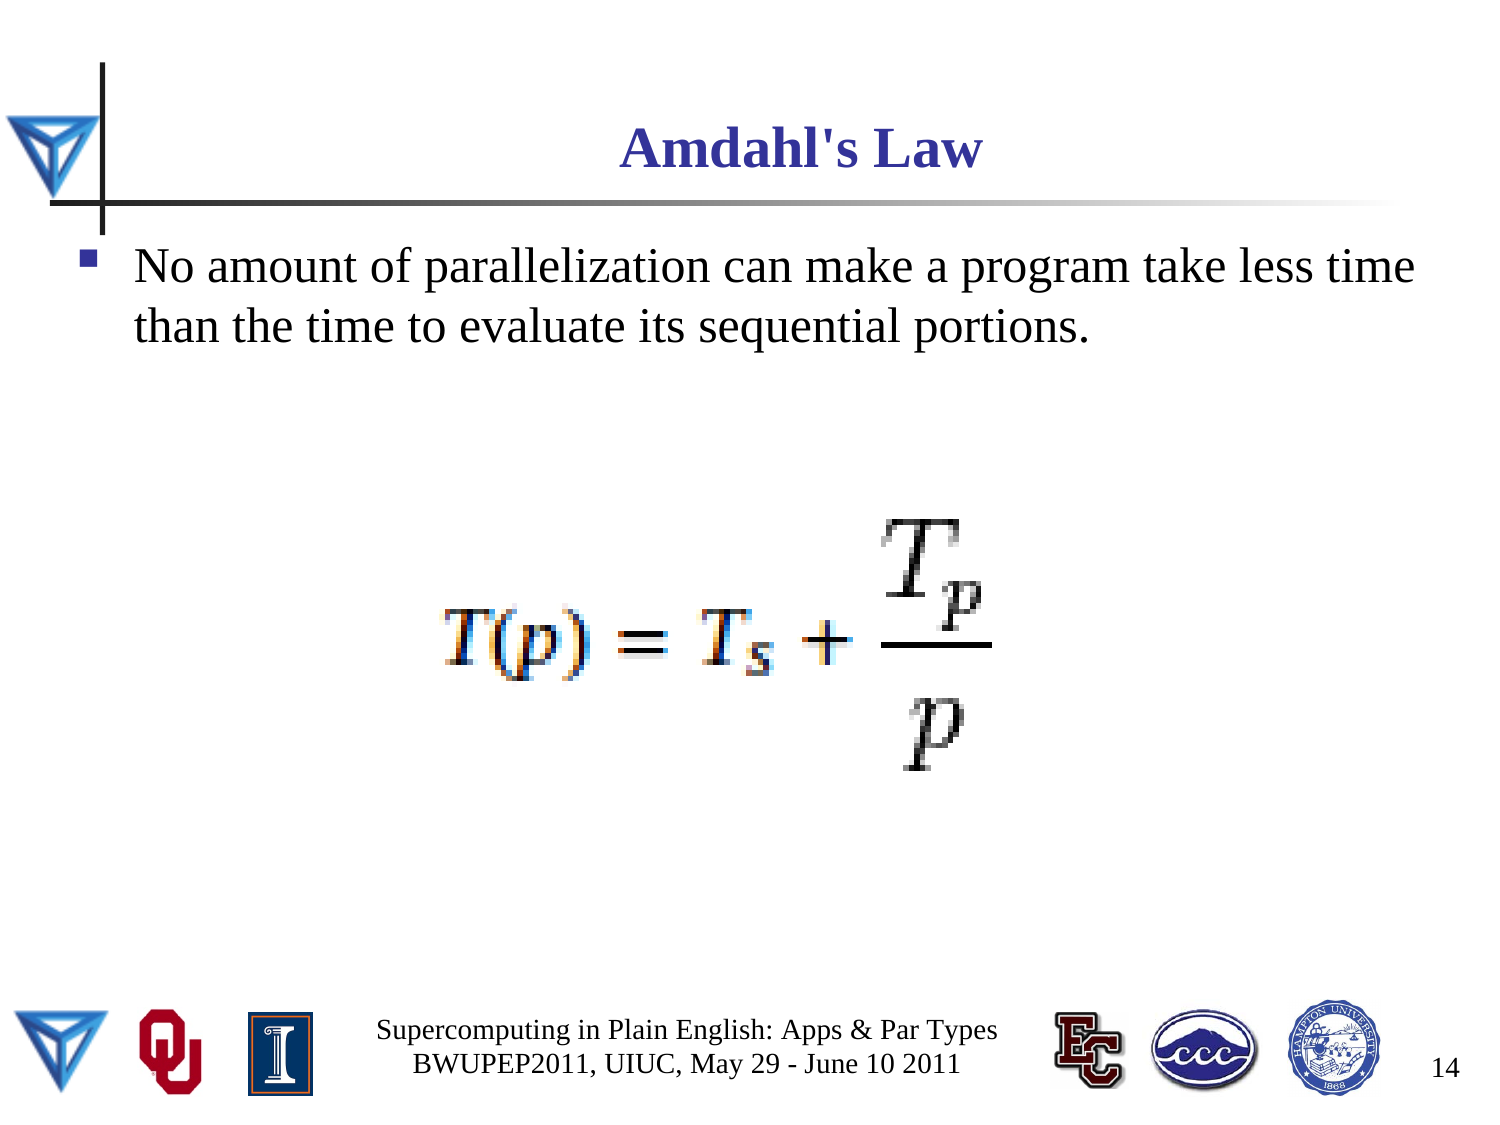

# Amdahl's Law
No amount of parallelization can make a program take less time than the time to evaluate its sequential portions.
Supercomputing in Plain English: Apps & Par Types BWUPEP2011, UIUC, May 29 - June 10 2011